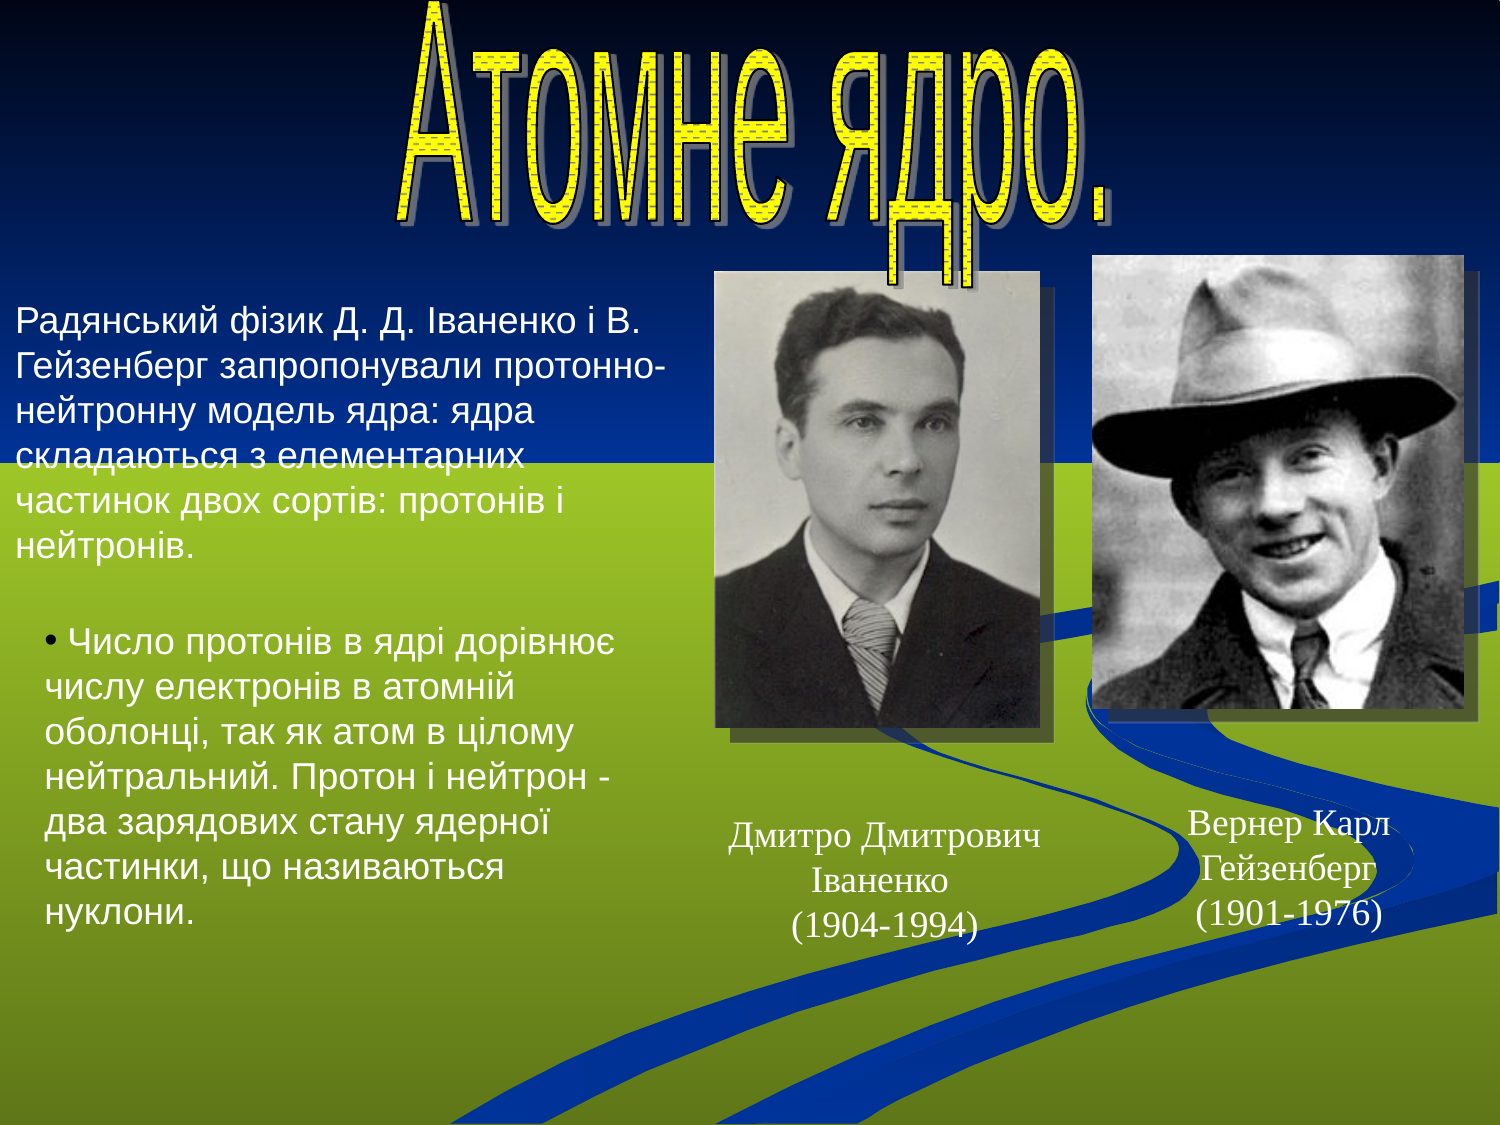

Атомне ядро.
Радянський фізик Д. Д. Іваненко і В. Гейзенберг запропонували протонно-нейтронну модель ядра: ядра складаються з елементарних частинок двох сортів: протонів і нейтронів.
 Число протонів в ядрі дорівнює числу електронів в атомній оболонці, так як атом в цілому нейтральний. Протон і нейтрон - два зарядових стану ядерної частинки, що називаються нуклони.
Вернер Карл
Гейзенберг
(1901-1976)
Дмитро Дмитрович Іваненко
(1904-1994)